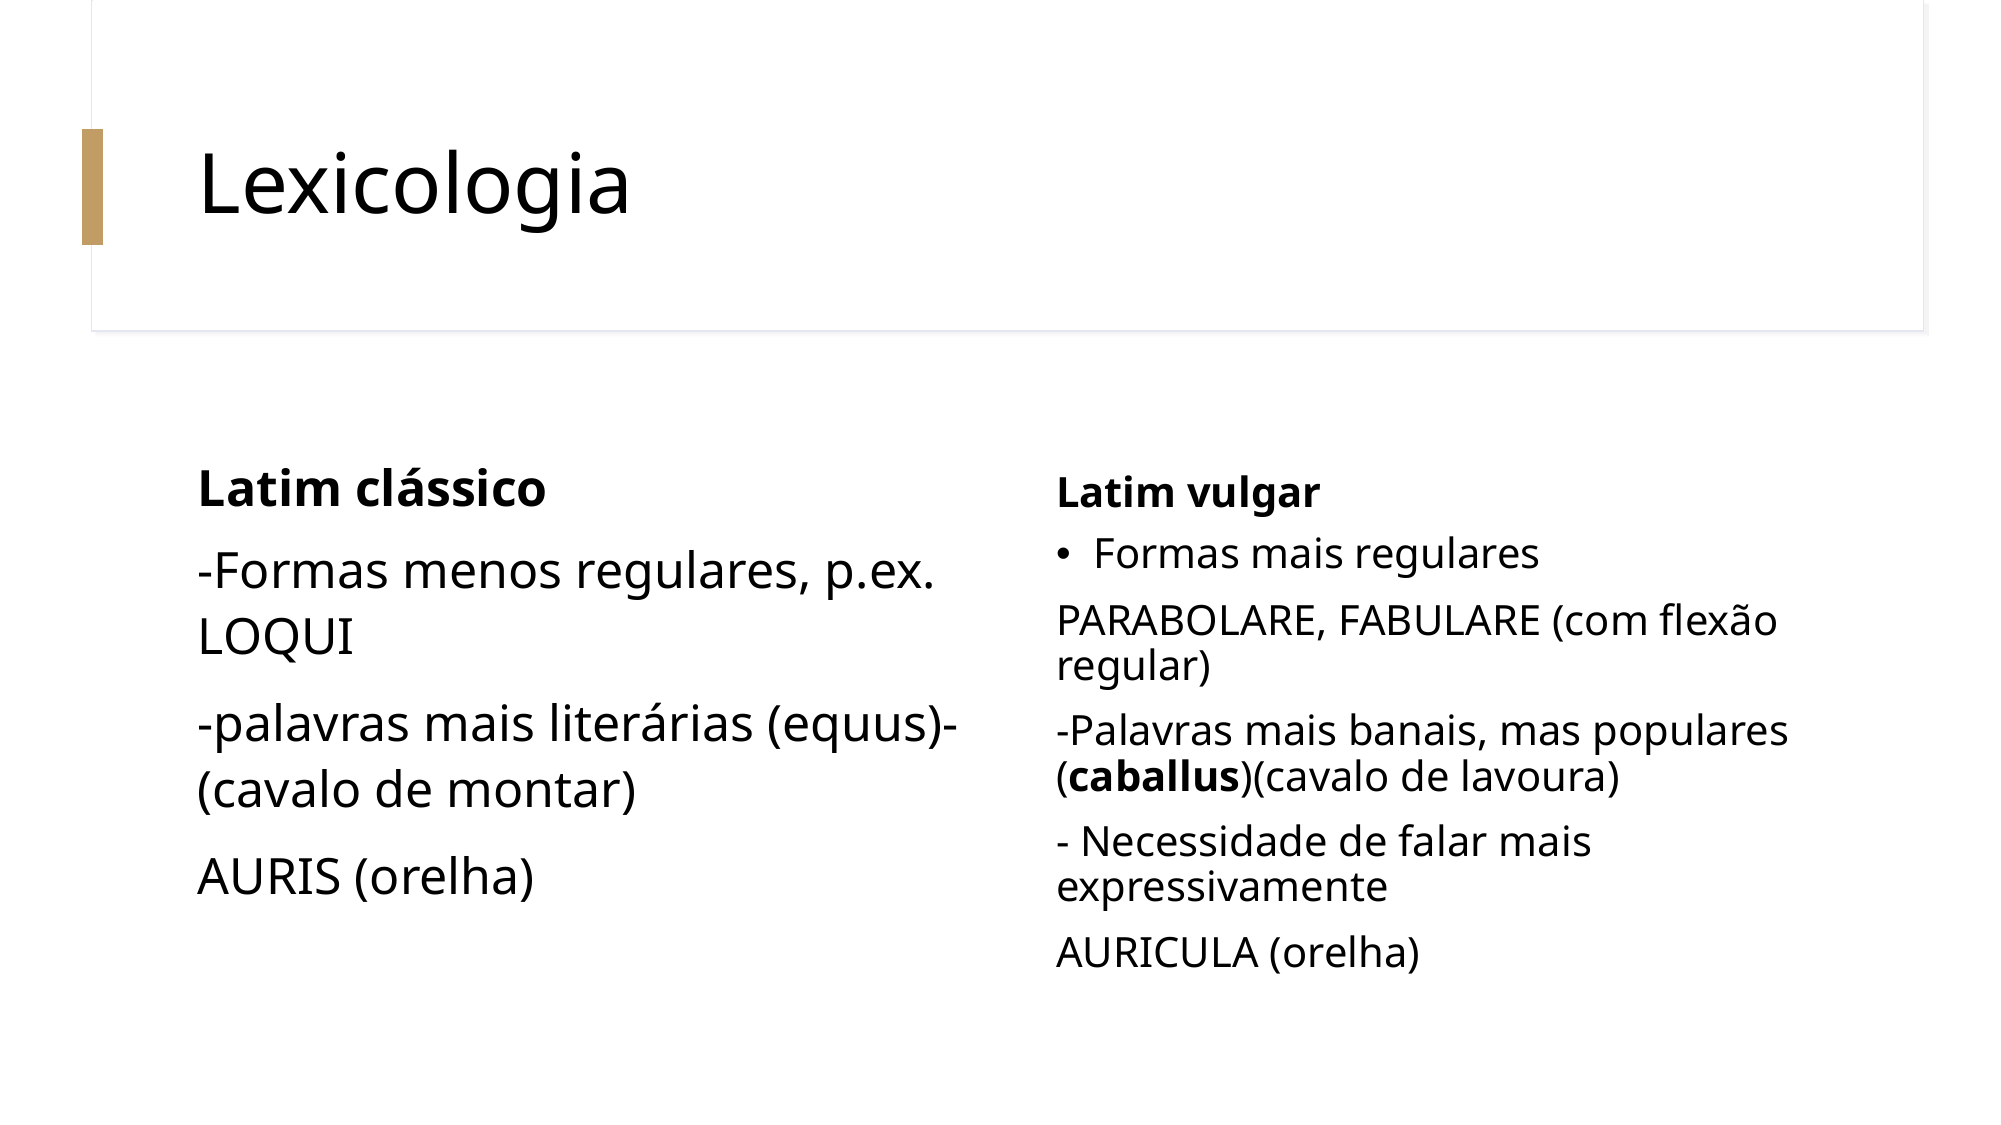

# Lexicologia
Latim clássico
Latim vulgar
-Formas menos regulares, p.ex. LOQUI
-palavras mais literárias (equus)- (cavalo de montar)
AURIS (orelha)
Formas mais regulares
PARABOLARE, FABULARE (com flexão regular)
-Palavras mais banais, mas populares (caballus)(cavalo de lavoura)
- Necessidade de falar mais expressivamente
AURICULA (orelha)